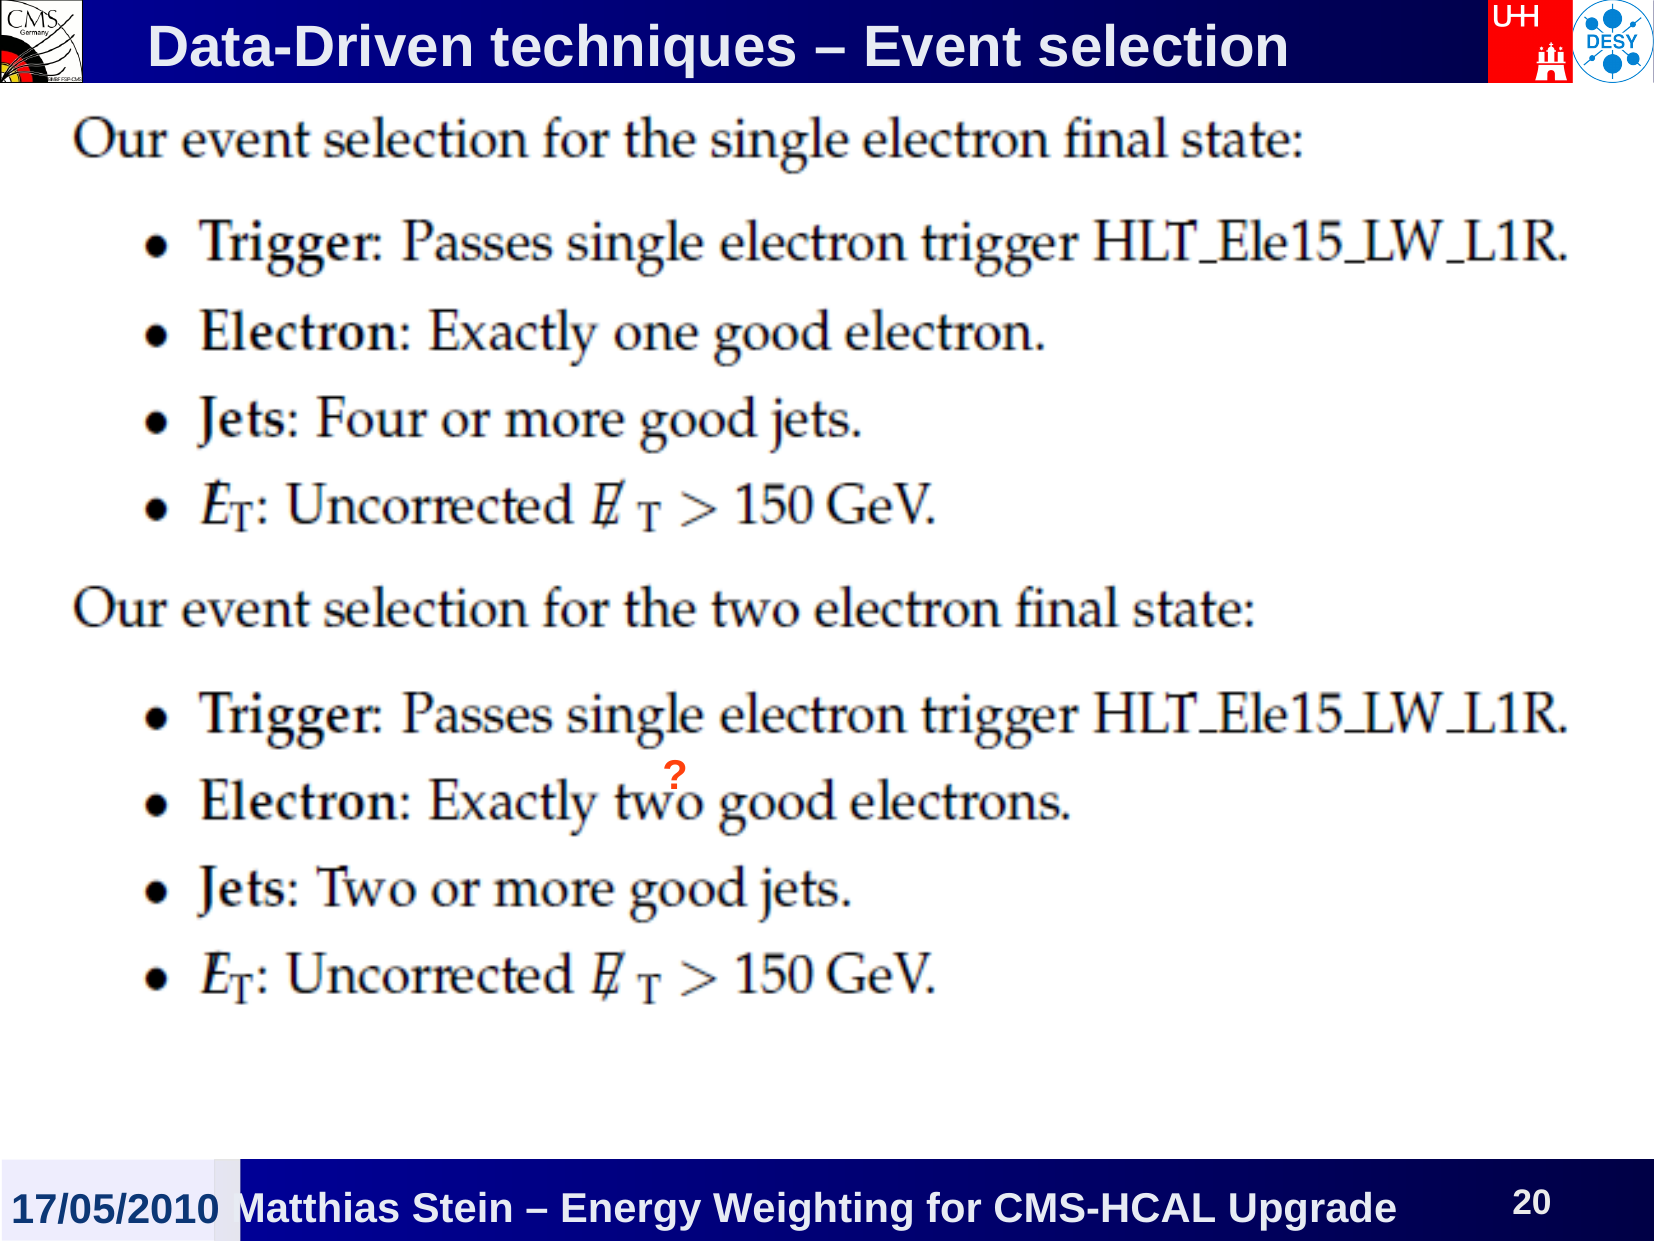

# Data-Driven techniques – Event selection
?